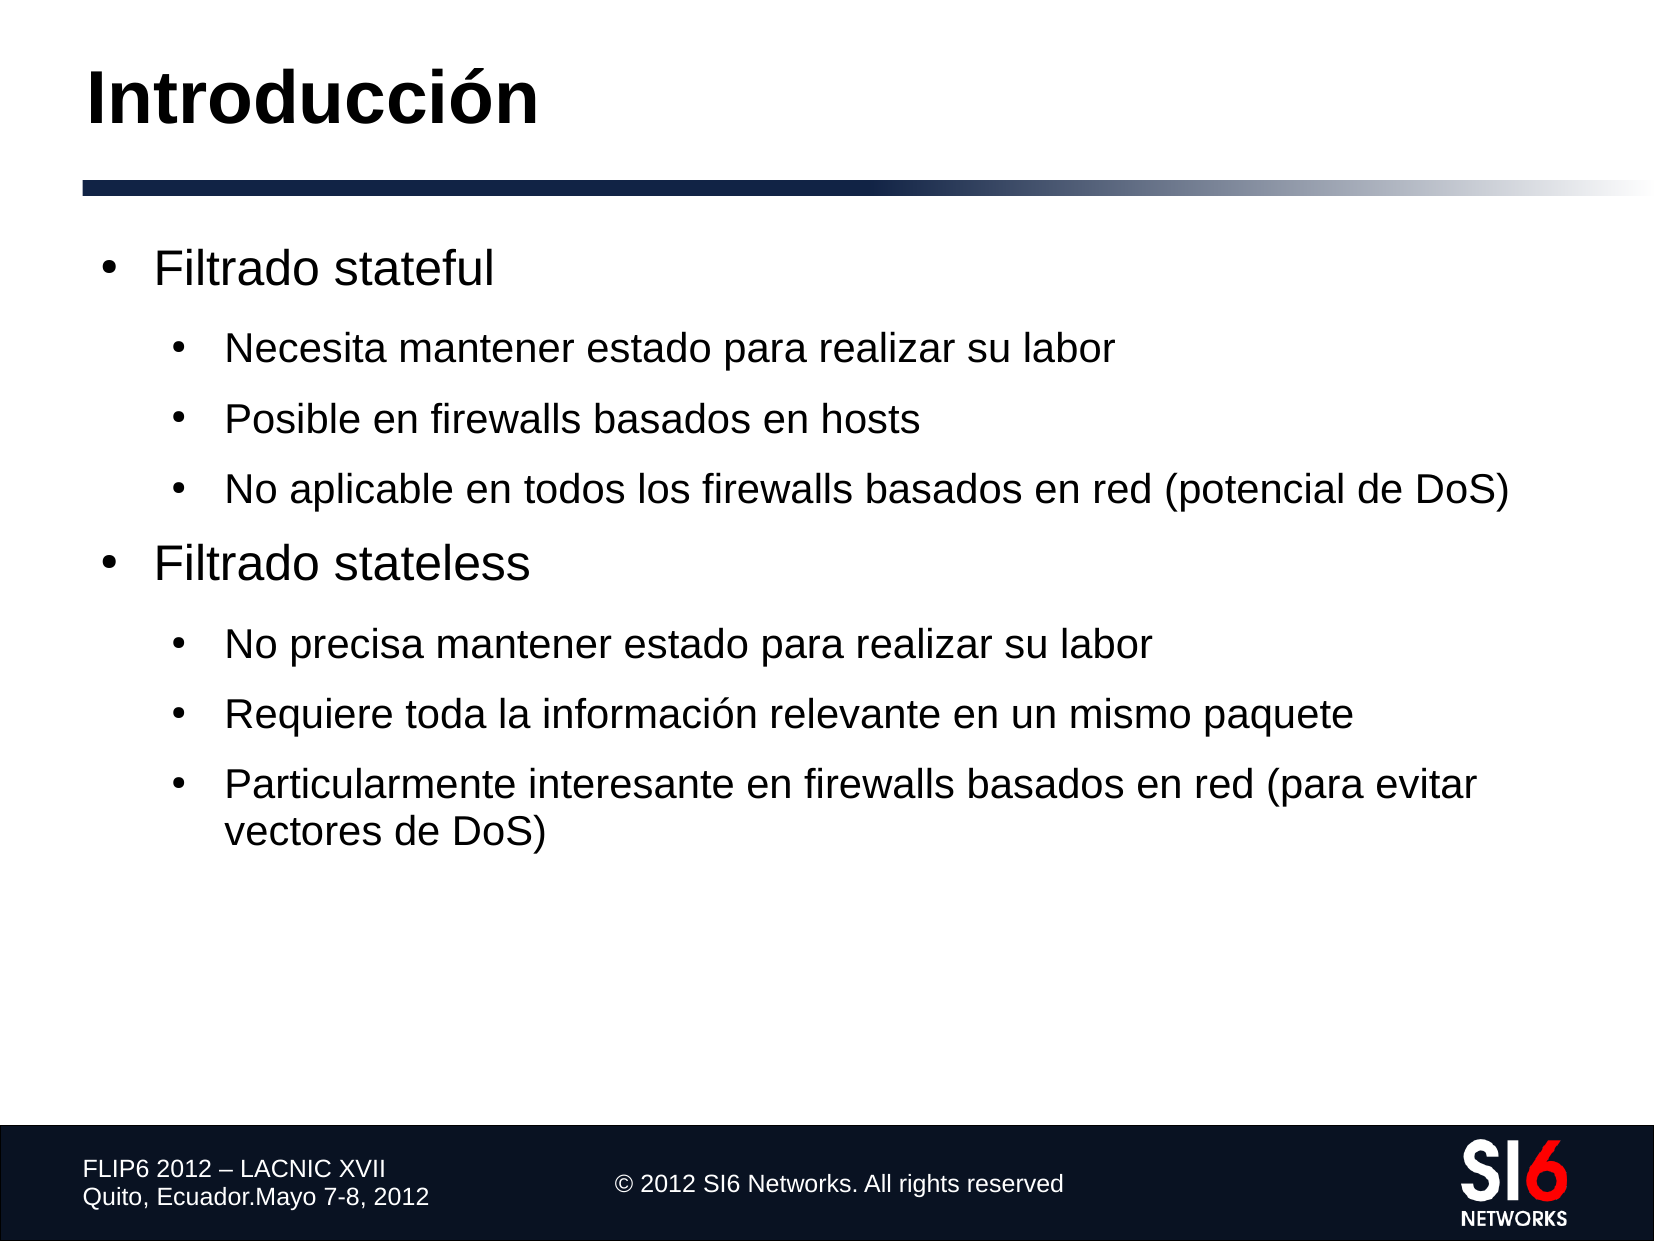

# Introducción
Filtrado stateful
Necesita mantener estado para realizar su labor
Posible en firewalls basados en hosts
No aplicable en todos los firewalls basados en red (potencial de DoS)
Filtrado stateless
No precisa mantener estado para realizar su labor
Requiere toda la información relevante en un mismo paquete
Particularmente interesante en firewalls basados en red (para evitar vectores de DoS)